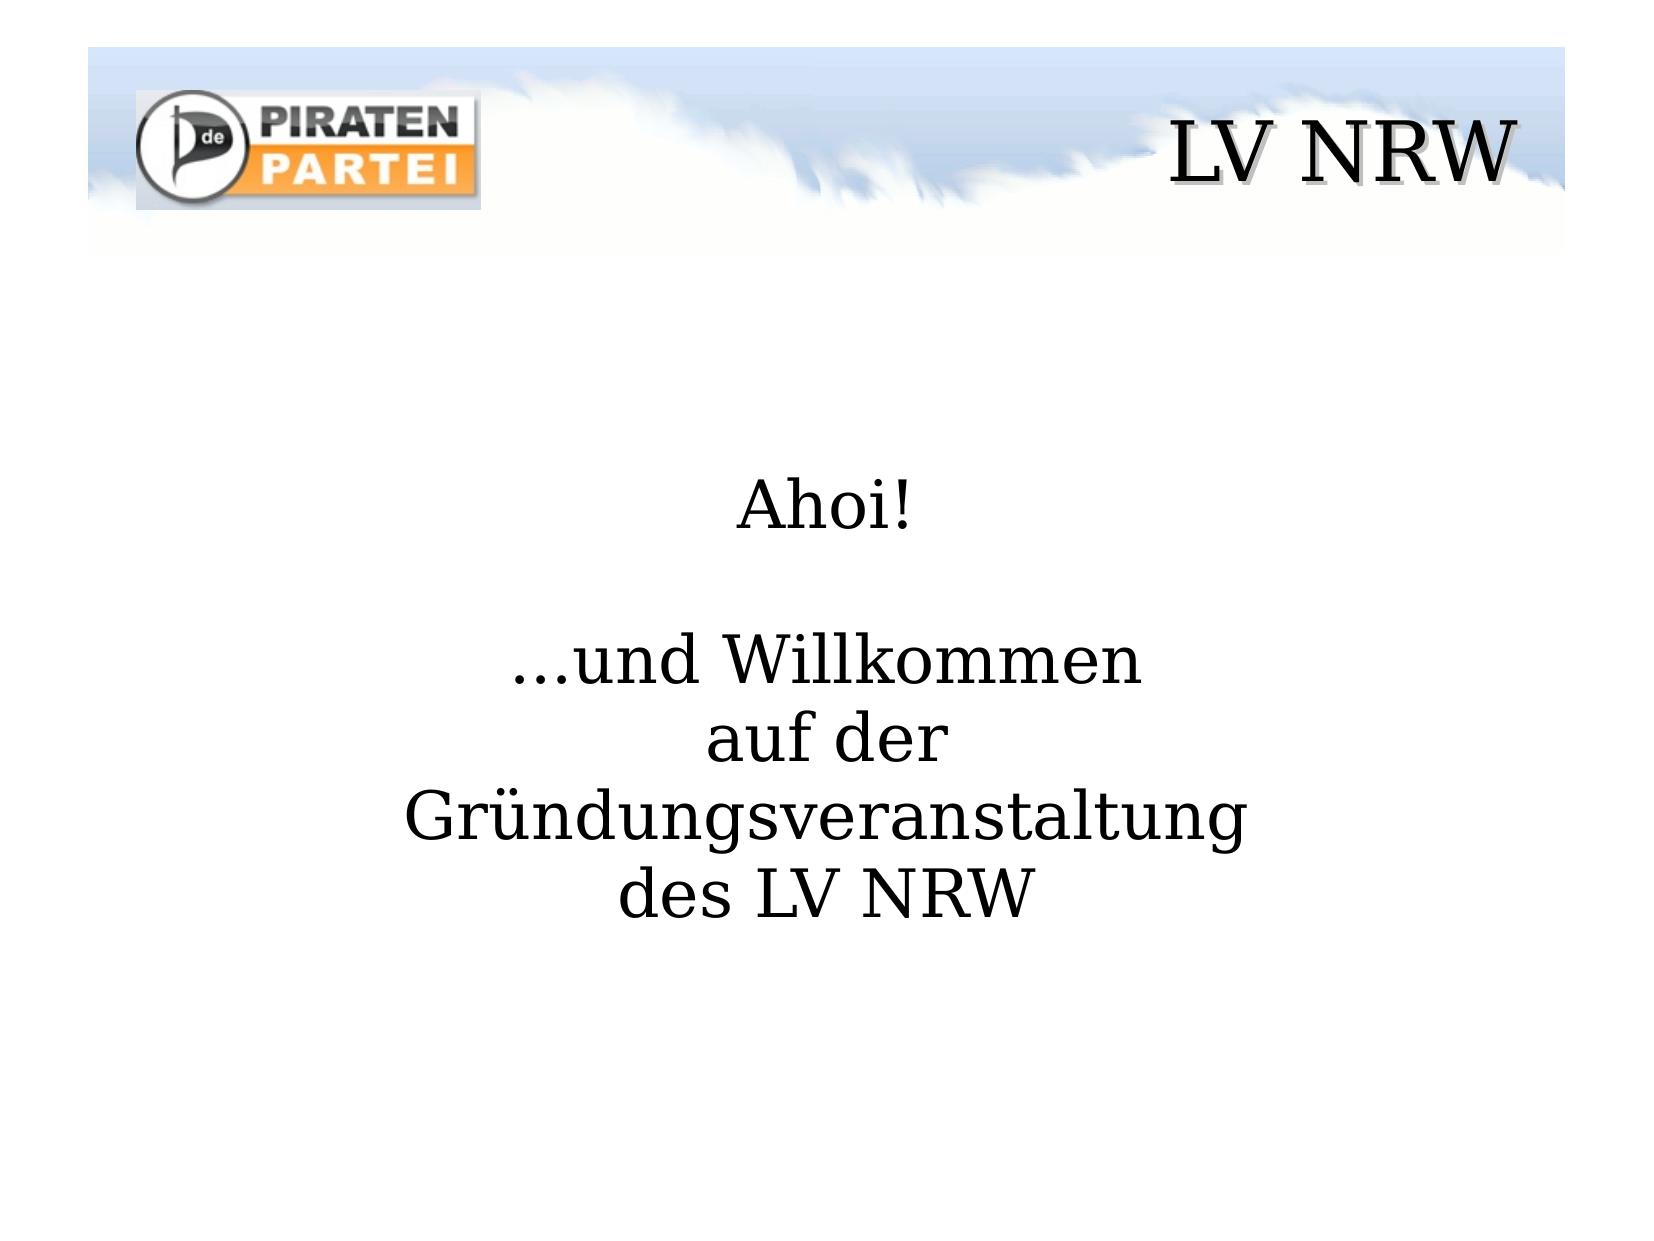

# LV NRW
Ahoi!
...und Willkommen
auf der
Gründungsveranstaltung
des LV NRW